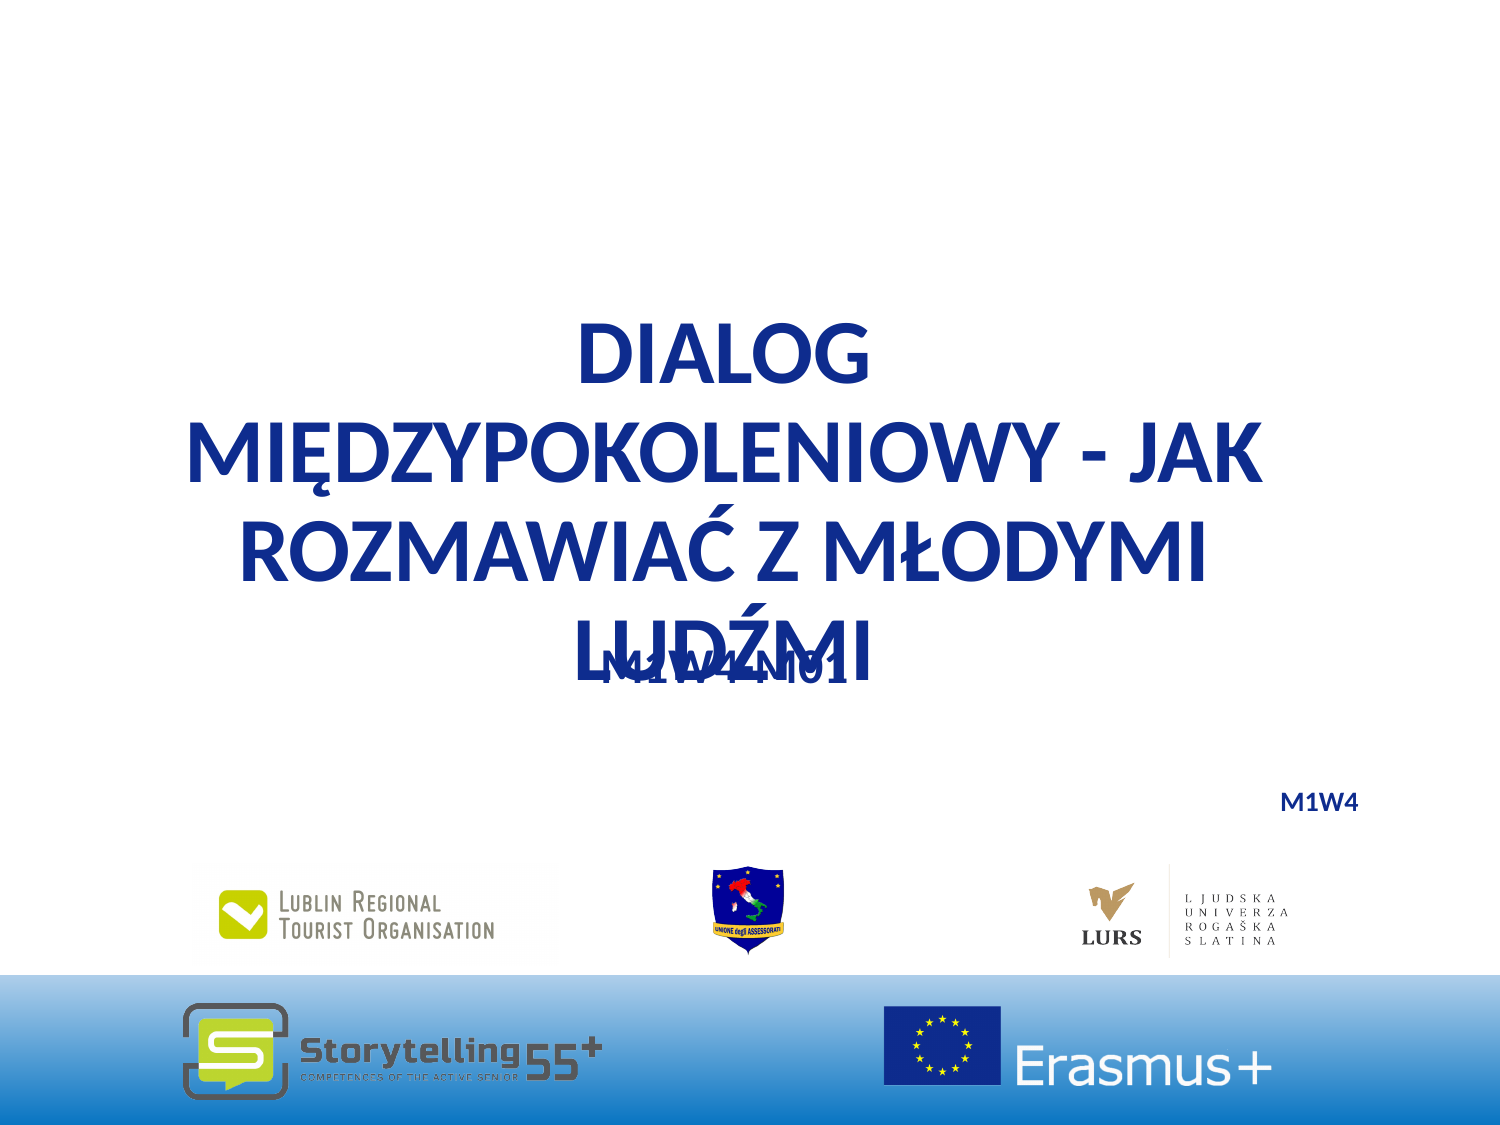

# DIALOG MIĘDZYPOKOLENIOWY - JAK ROZMAWIAĆ Z MŁODYMI LUDŹMI
M1W4-M01
M1W4